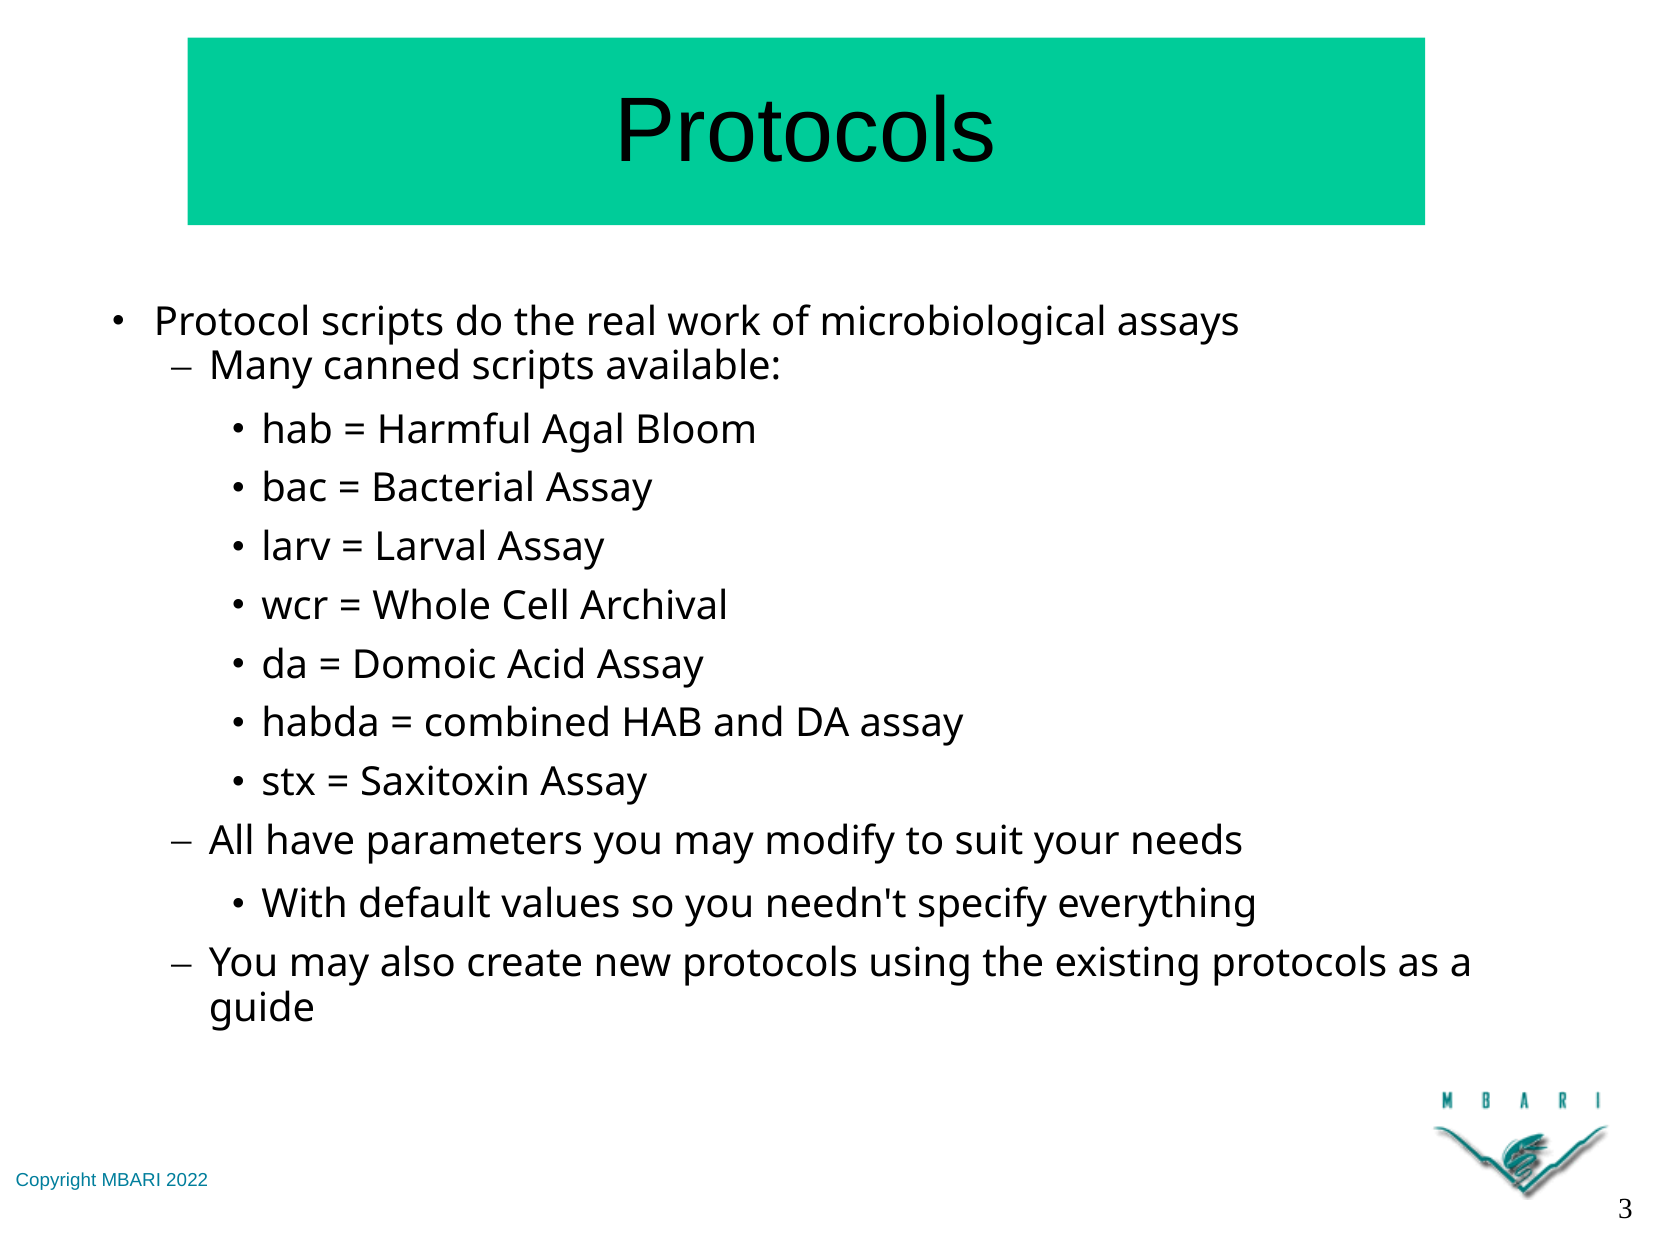

# Protocols
Protocol scripts do the real work of microbiological assays
Many canned scripts available:
hab = Harmful Agal Bloom
bac = Bacterial Assay
larv = Larval Assay
wcr = Whole Cell Archival
da = Domoic Acid Assay
habda = combined HAB and DA assay
stx = Saxitoxin Assay
All have parameters you may modify to suit your needs
With default values so you needn't specify everything
You may also create new protocols using the existing protocols as a guide
3